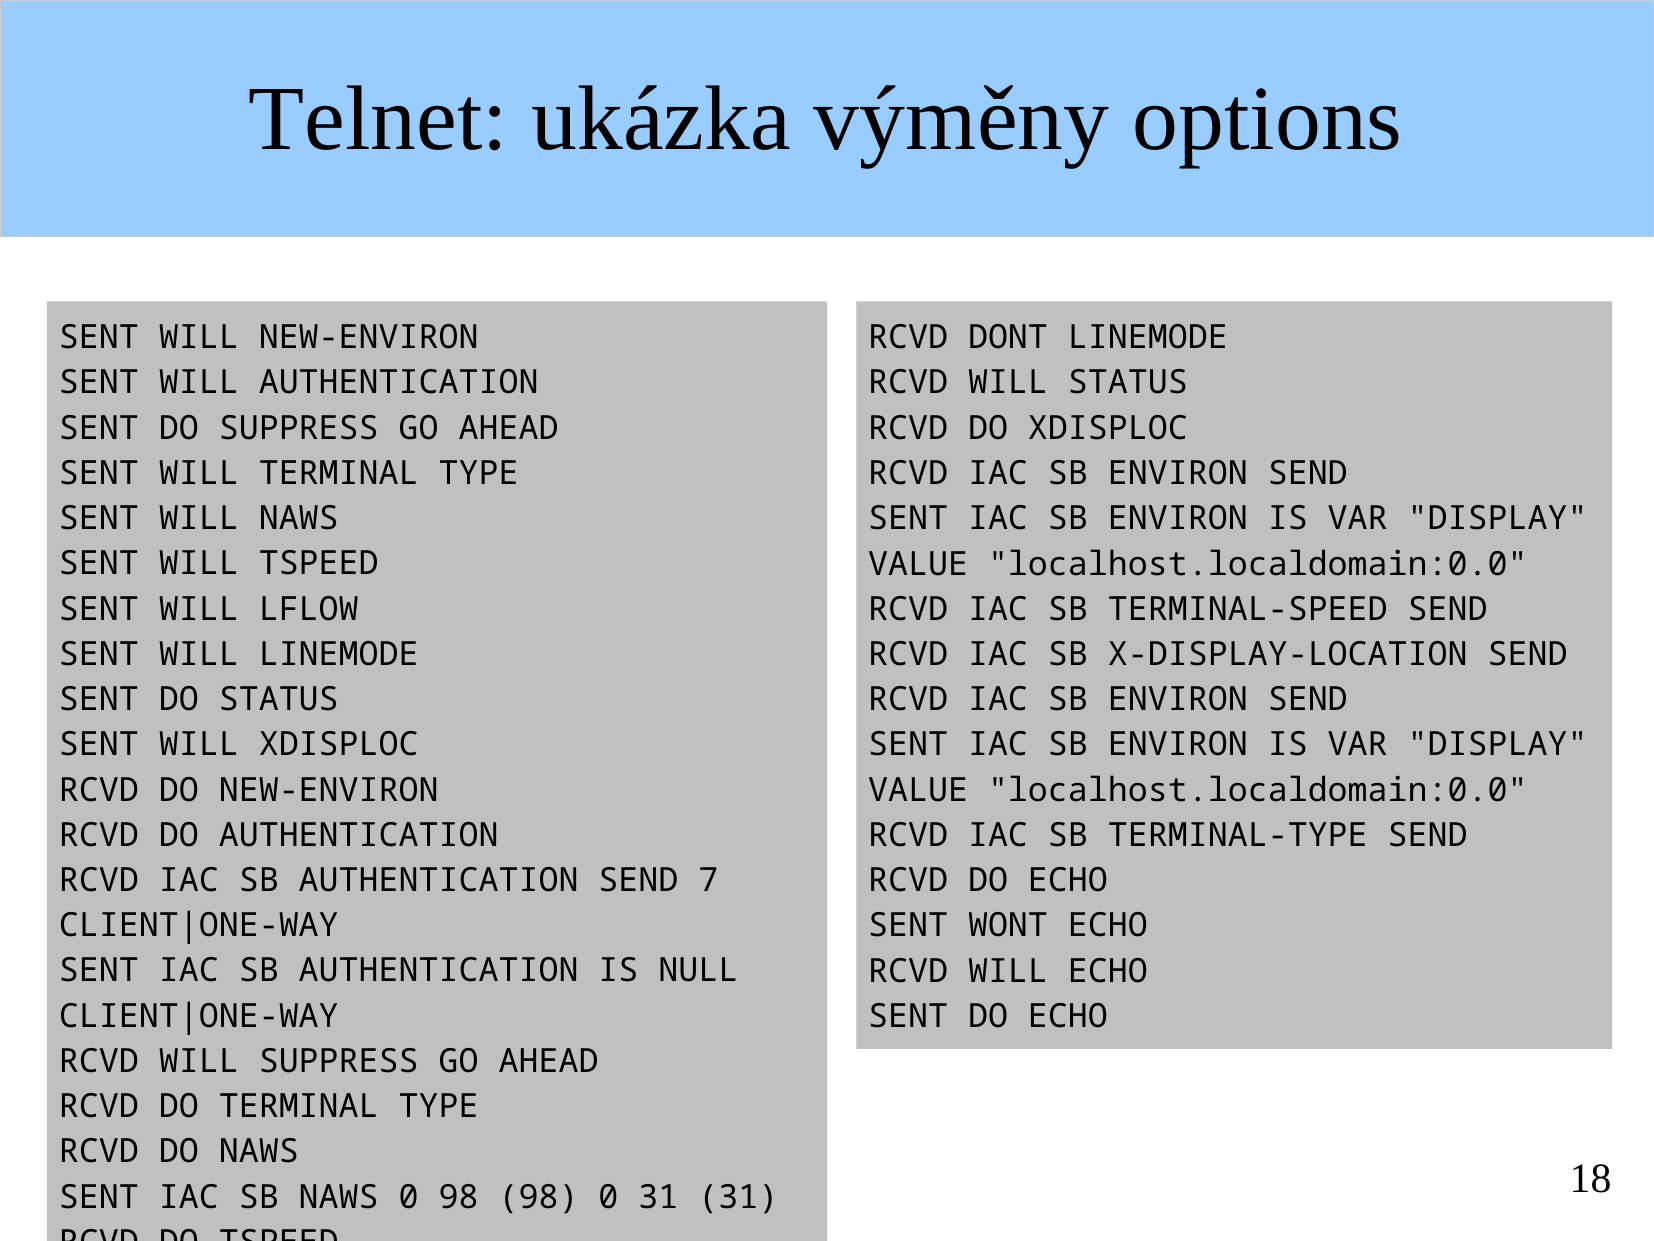

# Telnet: ukázka výměny options
SENT WILL NEW-ENVIRON
SENT WILL AUTHENTICATION
SENT DO SUPPRESS GO AHEAD
SENT WILL TERMINAL TYPE
SENT WILL NAWS
SENT WILL TSPEED
SENT WILL LFLOW
SENT WILL LINEMODE
SENT DO STATUS
SENT WILL XDISPLOC
RCVD DO NEW-ENVIRON
RCVD DO AUTHENTICATION
RCVD IAC SB AUTHENTICATION SEND 7 CLIENT|ONE-WAY
SENT IAC SB AUTHENTICATION IS NULL CLIENT|ONE-WAY
RCVD WILL SUPPRESS GO AHEAD
RCVD DO TERMINAL TYPE
RCVD DO NAWS
SENT IAC SB NAWS 0 98 (98) 0 31 (31)
RCVD DO TSPEED
RCVD DO LFLOW
RCVD DONT LINEMODE
RCVD WILL STATUS
RCVD DO XDISPLOC
RCVD IAC SB ENVIRON SEND
SENT IAC SB ENVIRON IS VAR "DISPLAY" VALUE "localhost.localdomain:0.0"
RCVD IAC SB TERMINAL-SPEED SEND
RCVD IAC SB X-DISPLAY-LOCATION SEND
RCVD IAC SB ENVIRON SEND
SENT IAC SB ENVIRON IS VAR "DISPLAY" VALUE "localhost.localdomain:0.0"
RCVD IAC SB TERMINAL-TYPE SEND
RCVD DO ECHO
SENT WONT ECHO
RCVD WILL ECHO
SENT DO ECHO